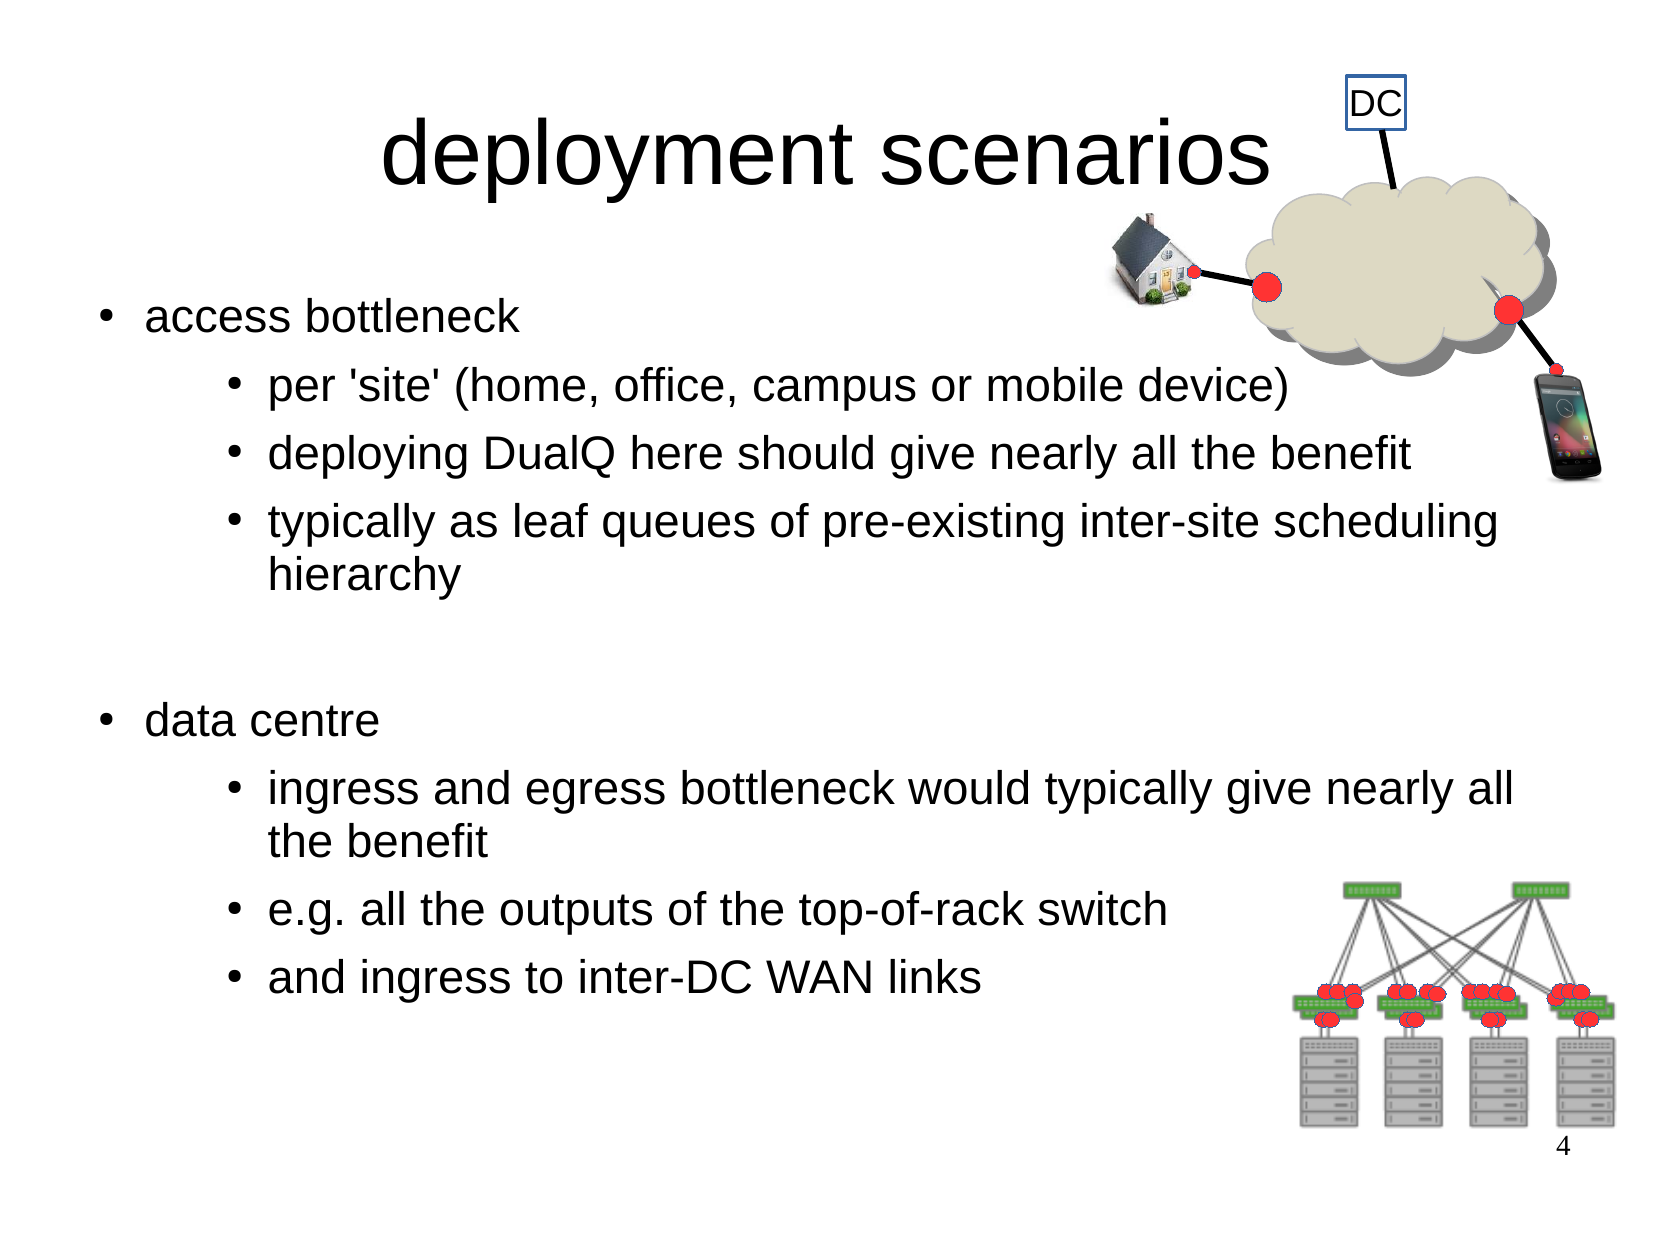

# deployment scenarios
DC
access bottleneck
per 'site' (home, office, campus or mobile device)
deploying DualQ here should give nearly all the benefit
typically as leaf queues of pre-existing inter-site scheduling hierarchy
data centre
ingress and egress bottleneck would typically give nearly all the benefit
e.g. all the outputs of the top-of-rack switch
and ingress to inter-DC WAN links
4